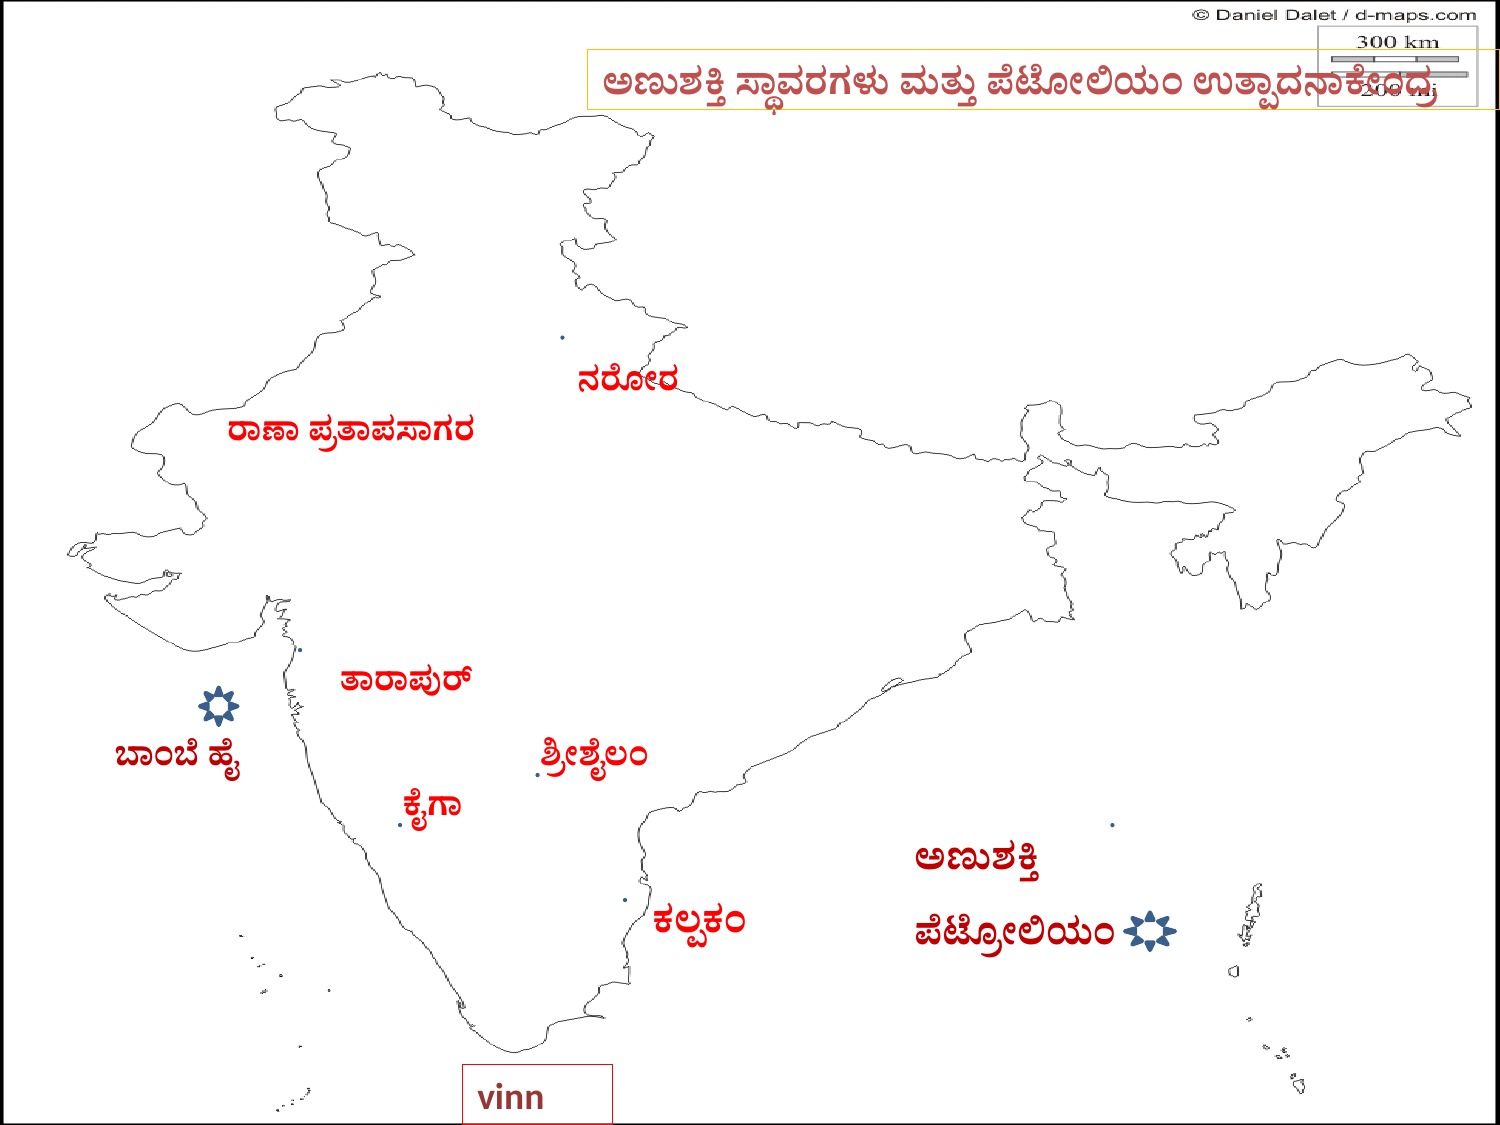

ಅಣುಶಕ್ತಿ ಸ್ಥಾವರಗಳು ಮತ್ತು ಪೆಟೋಲಿಯಂ ಉತ್ಪಾದನಾಕೇಂದ್ರ
ನರೋರ
ರಾಣಾ ಪ್ರತಾಪಸಾಗರ
ತಾರಾಪುರ್
ಬಾಂಬೆ ಹೈ
ಶ್ರೀಶೈಲಂ
ಕೈಗಾ
ಅಣುಶಕ್ತಿ
ಕಲ್ಪಕಂ
ಪೆಟ್ರೋಲಿಯಂ
vinn